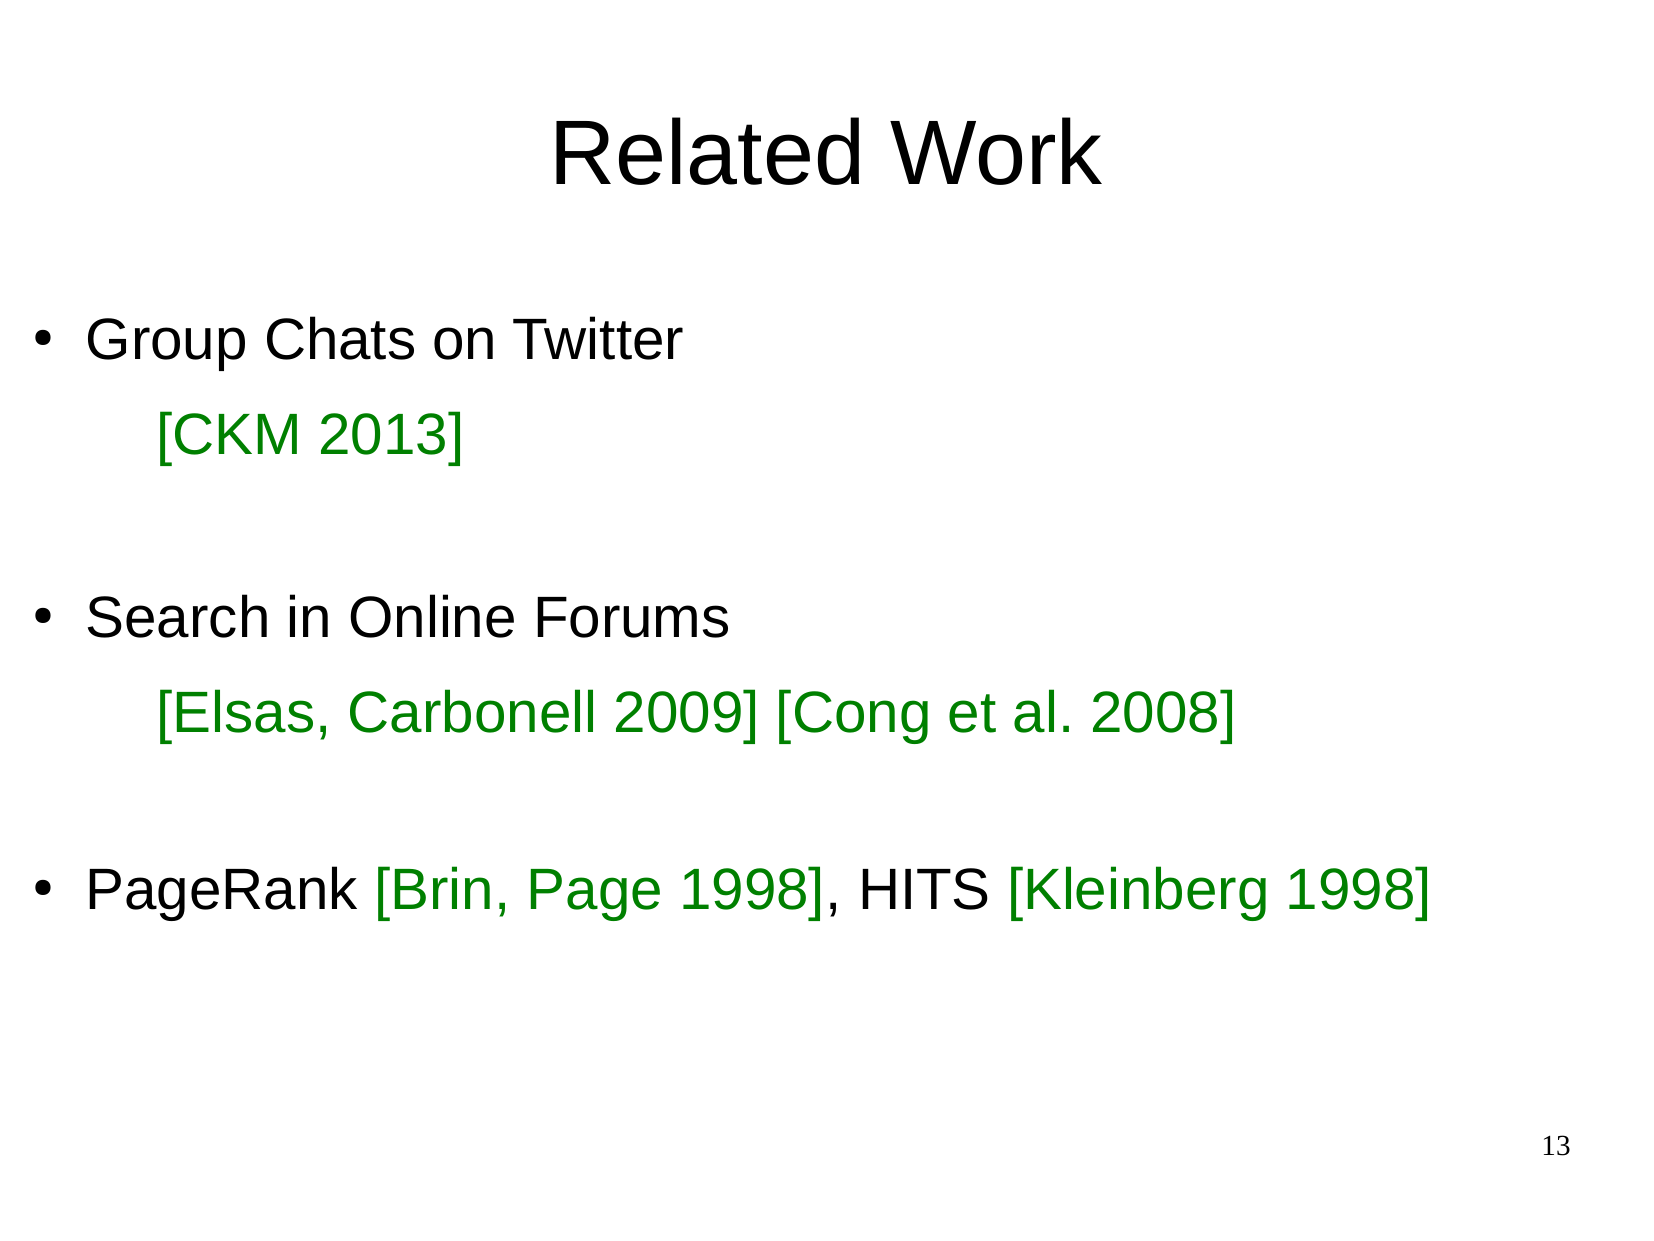

# Related Work
Group Chats on Twitter
[CKM 2013]
Search in Online Forums
[Elsas, Carbonell 2009] [Cong et al. 2008]
PageRank [Brin, Page 1998], HITS [Kleinberg 1998]
13